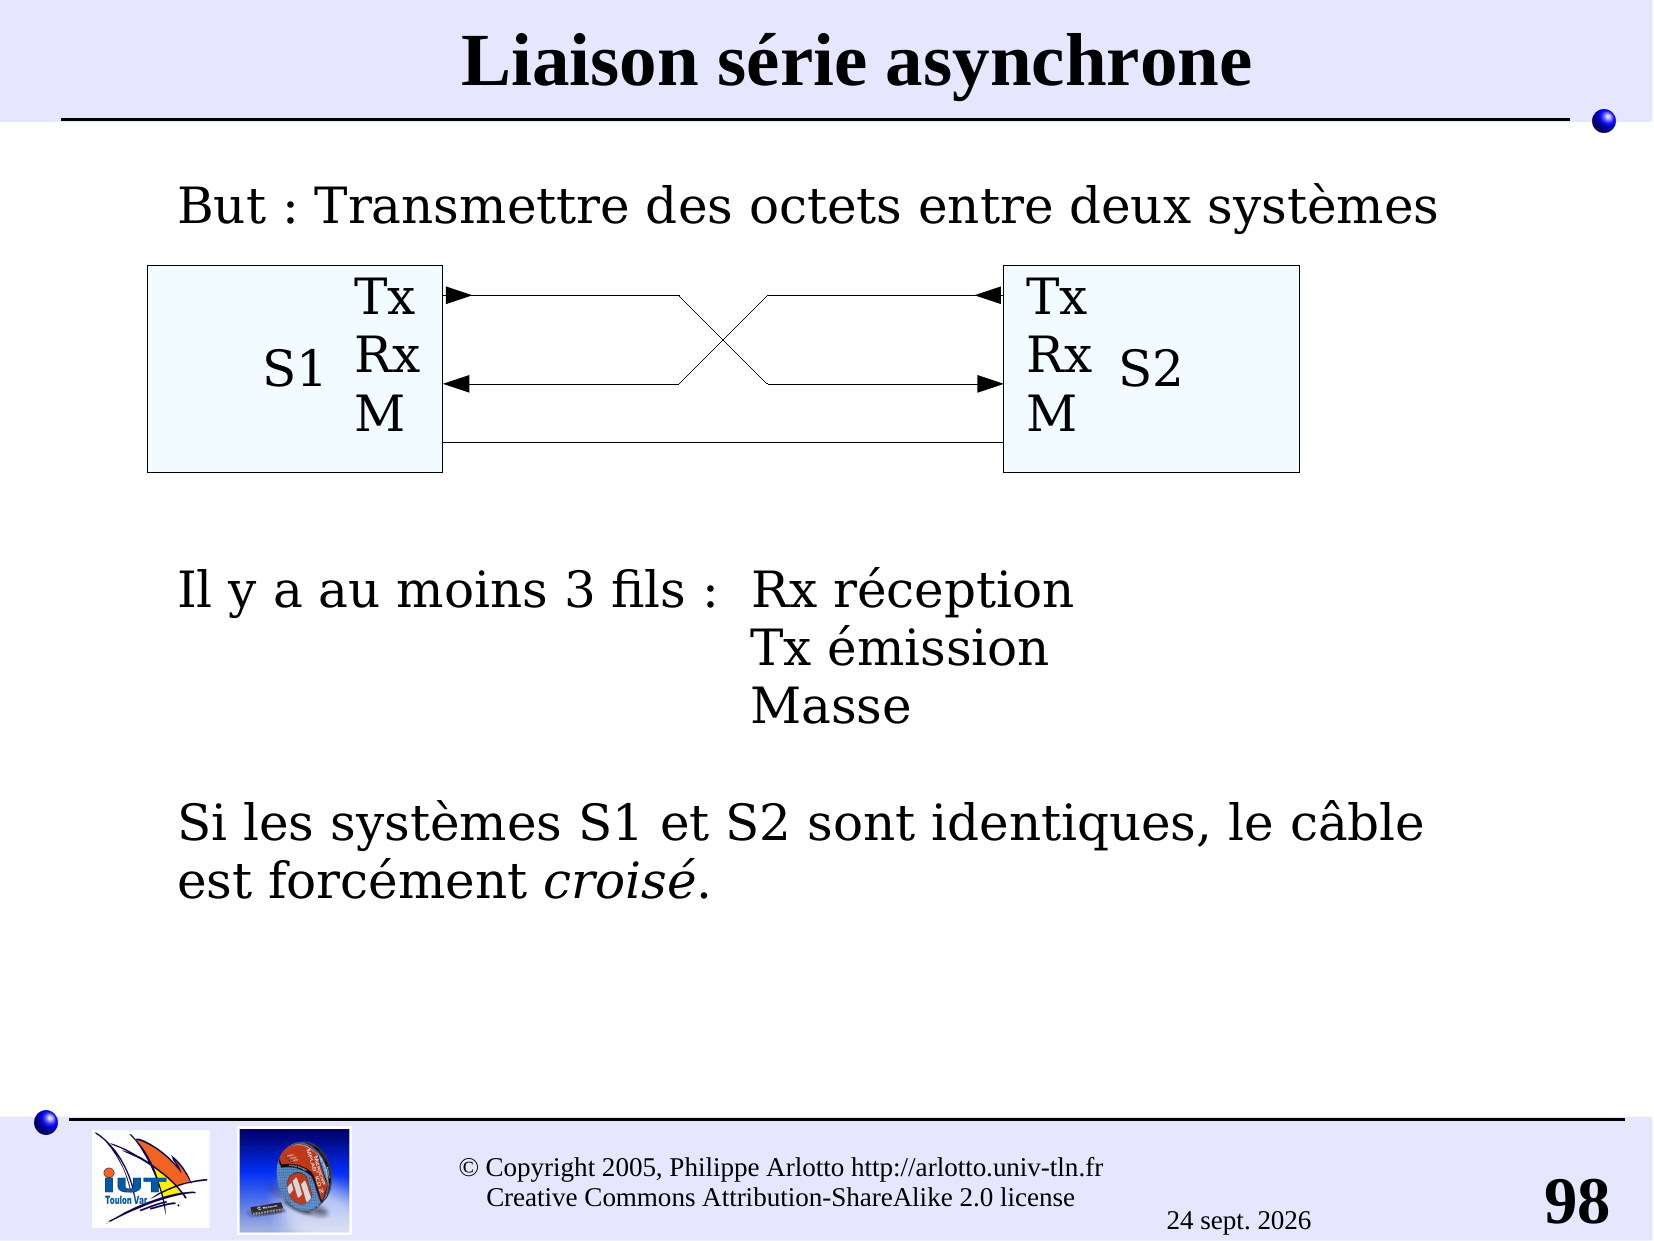

# Liaison série asynchrone
But : Transmettre des octets entre deux systèmes
S1
S2
Tx
Rx
M
Tx
Rx
M
Il y a au moins 3 fils : Rx réception
							 Tx émission
							 Masse
Si les systèmes S1 et S2 sont identiques, le câble
est forcément croisé.